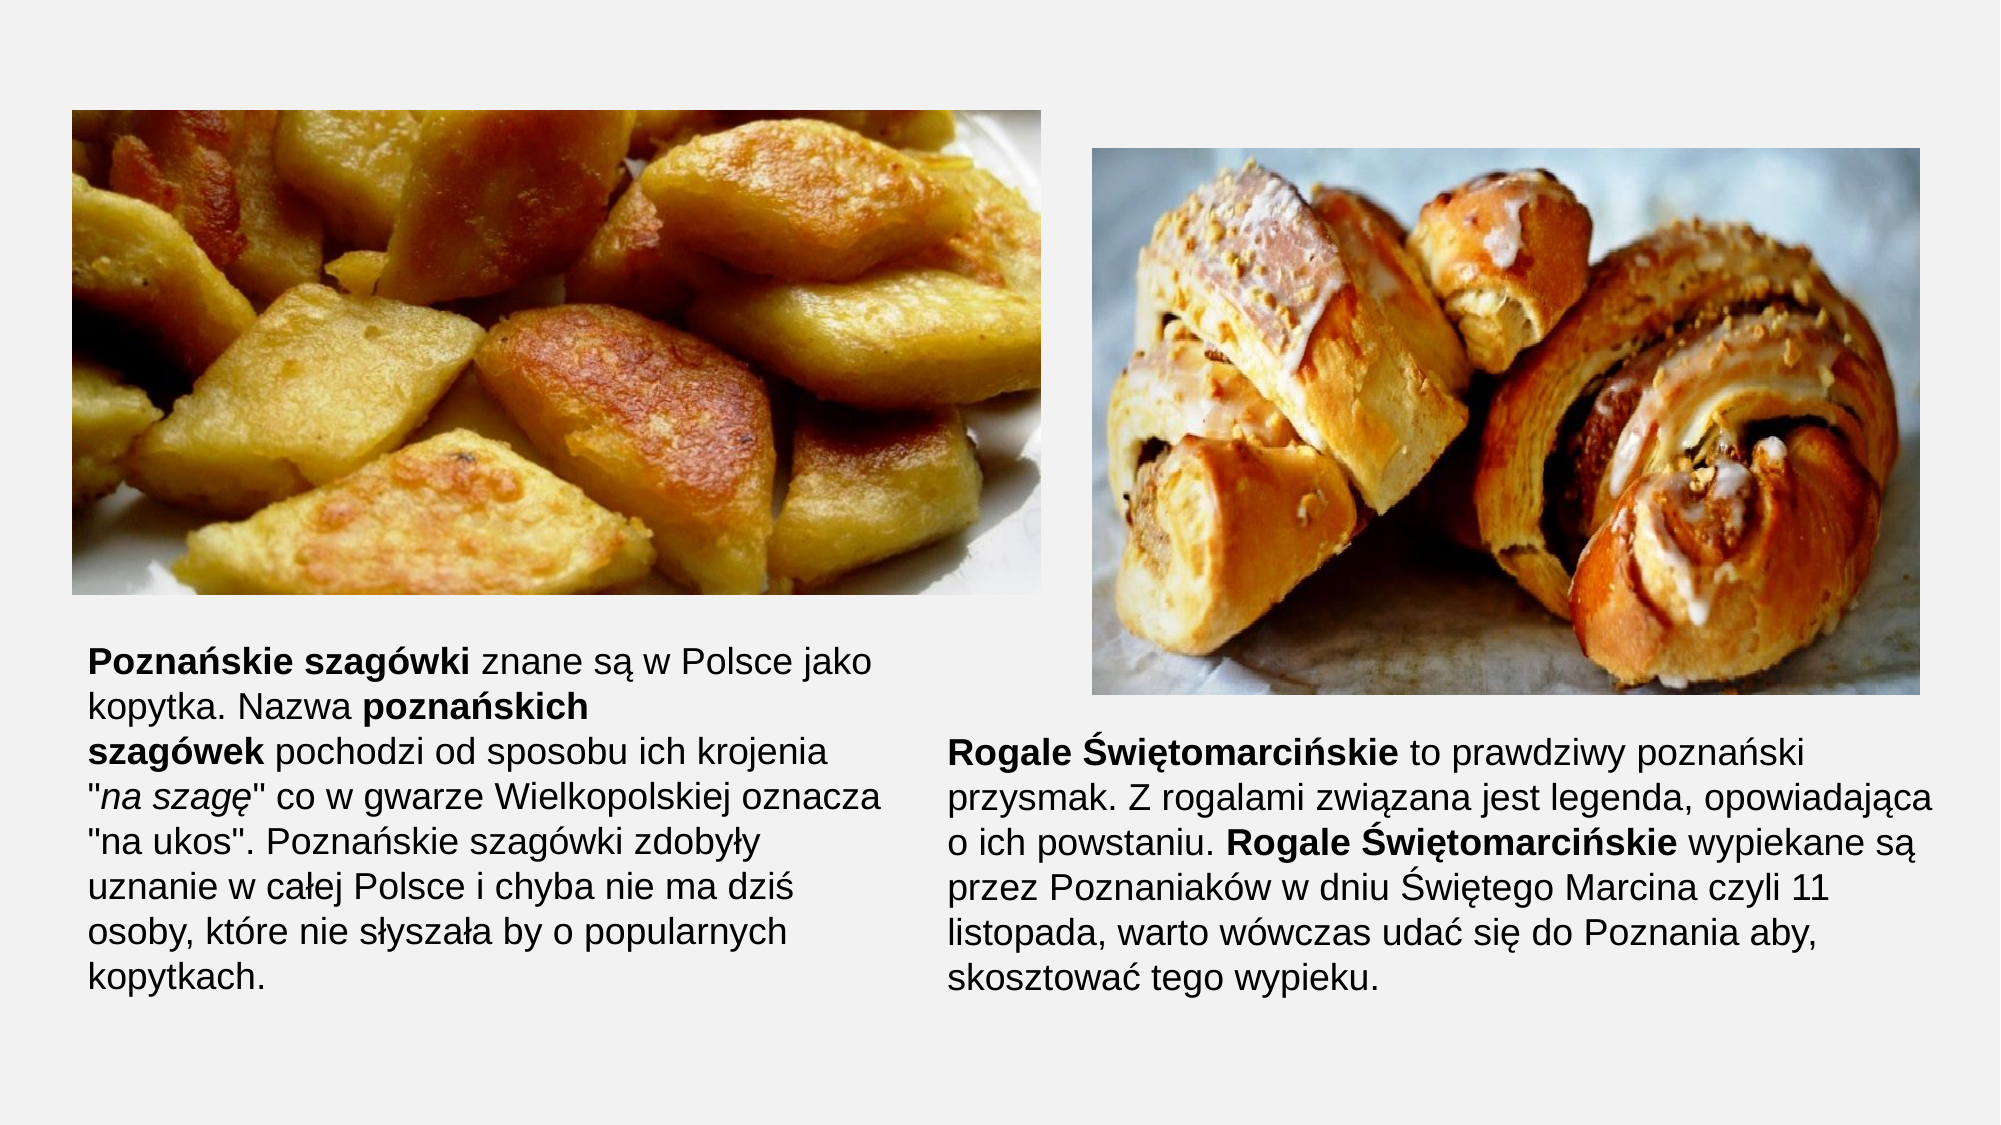

Poznańskie szagówki znane są w Polsce jako kopytka. Nazwa poznańskich szagówek pochodzi od sposobu ich krojenia "na szagę" co w gwarze Wielkopolskiej oznacza "na ukos". Poznańskie szagówki zdobyły uznanie w całej Polsce i chyba nie ma dziś osoby, które nie słyszała by o popularnych kopytkach.
Rogale Świętomarcińskie to prawdziwy poznański przysmak. Z rogalami związana jest legenda, opowiadająca o ich powstaniu. Rogale Świętomarcińskie wypiekane są przez Poznaniaków w dniu Świętego Marcina czyli 11 listopada, warto wówczas udać się do Poznania aby, skosztować tego wypieku.